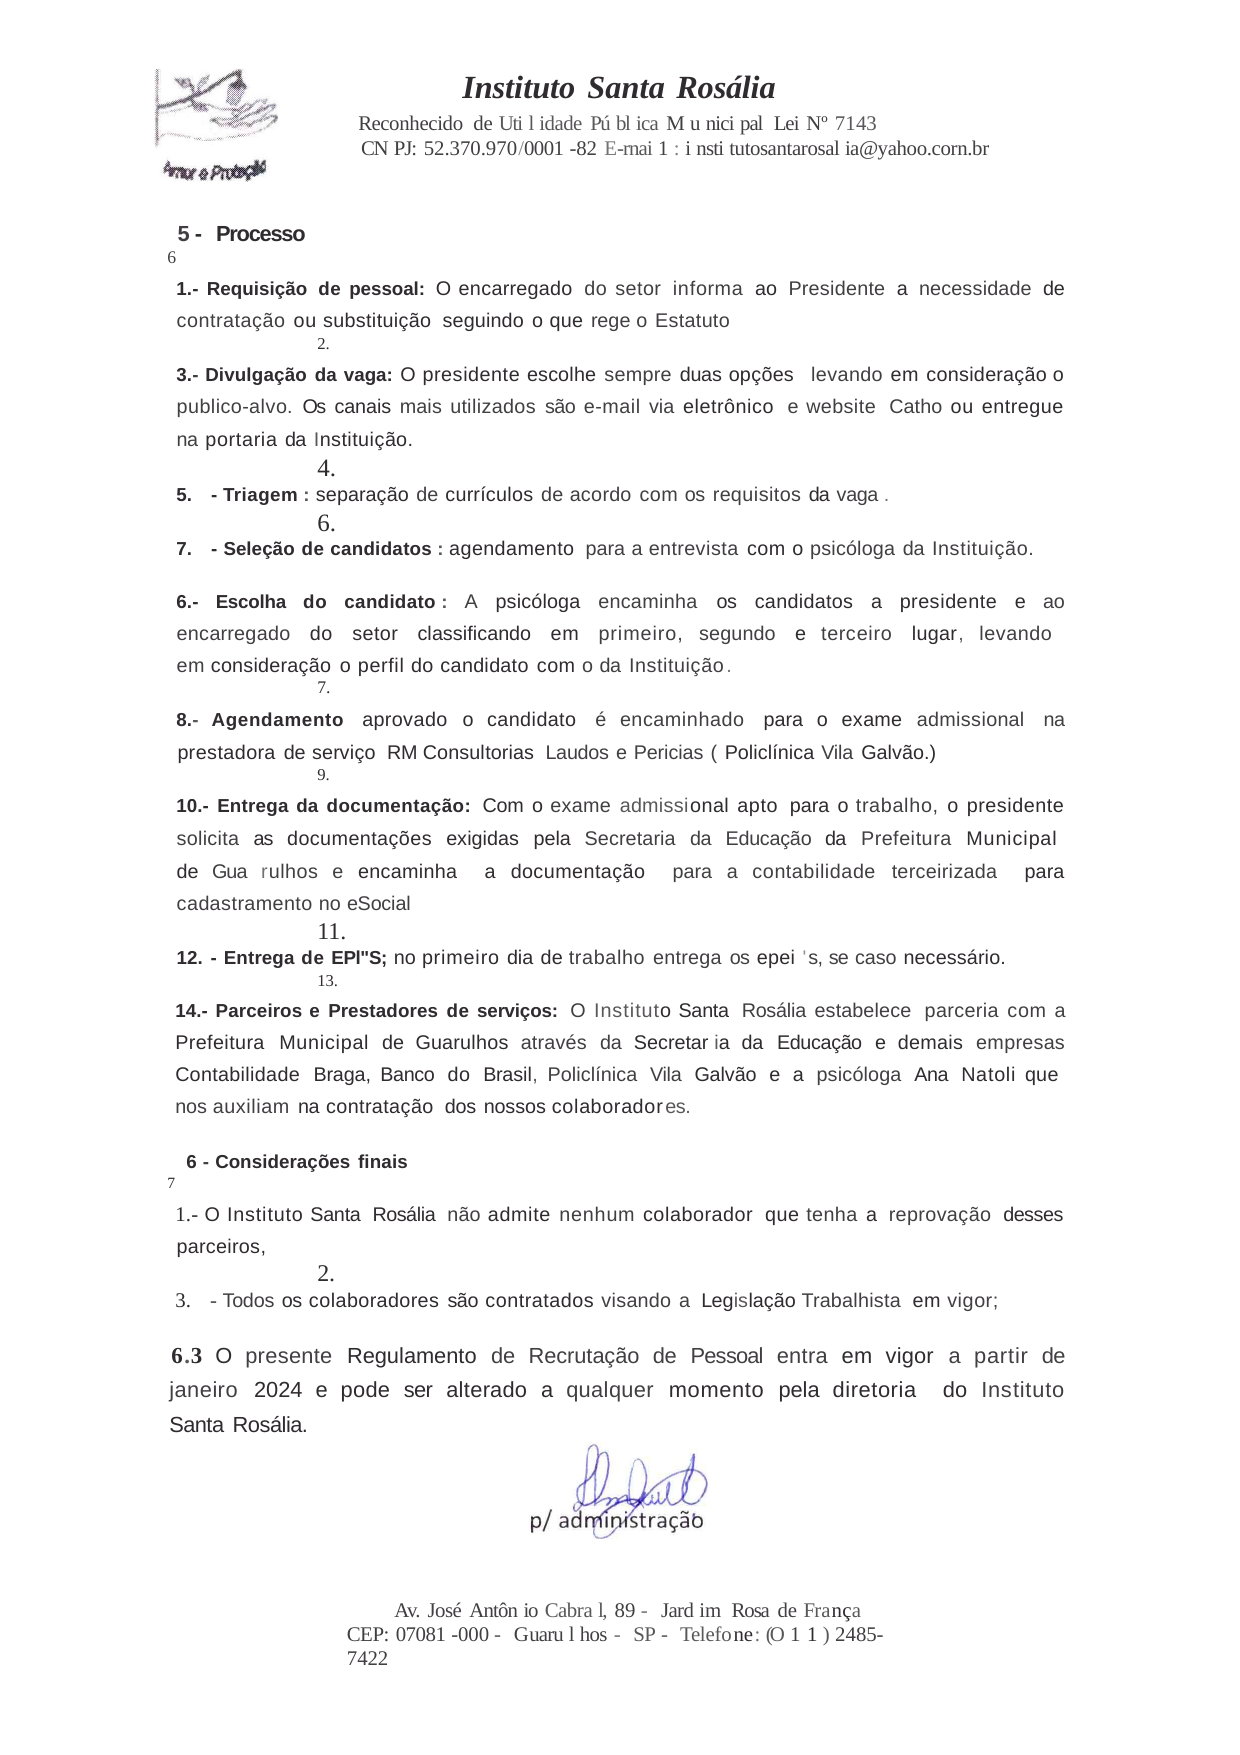

Instituto Santa Rosália
Reconhecido de Uti l idade Pú bl ica M u nici pal Lei Nº 7143
CN PJ: 52.370.970/0001 -82 E-rnai 1 : i nsti tutosantarosal ia@yahoo.corn.br
- Processo
- Requisição de pessoal: O encarregado do setor informa ao Presidente a necessidade de contratação ou substituição seguindo o que rege o Estatuto
- Divulgação da vaga: O presidente escolhe sempre duas opções levando em consideração o publico-alvo. Os canais mais utilizados são e-mail via eletrônico e website Catho ou entregue na portaria da Instituição.
- Triagem : separação de currículos de acordo com os requisitos da vaga .
- Seleção de candidatos : agendamento para a entrevista com o psicóloga da Instituição.
- Escolha do candidato : A psicóloga encaminha os candidatos a presidente e ao encarregado do setor classificando em primeiro, segundo e terceiro lugar, levando em consideração o perfil do candidato com o da Instituição.
- Agendamento aprovado o candidato é encaminhado para o exame admissional na prestadora de serviço RM Consultorias Laudos e Pericias ( Policlínica Vila Galvão.)
- Entrega da documentação: Com o exame admissional apto para o trabalho, o presidente solicita as documentações exigidas pela Secretaria da Educação da Prefeitura Municipal de Gua rulhos e encaminha a documentação para a contabilidade terceirizada para cadastramento no eSocial
- Entrega de EPl"S; no primeiro dia de trabalho entrega os epei 's, se caso necessário.
- Parceiros e Prestadores de serviços: O Instituto Santa Rosália estabelece parceria com a Prefeitura Municipal de Guarulhos através da Secretar ia da Educação e demais empresas Contabilidade Braga, Banco do Brasil, Policlínica Vila Galvão e a psicóloga Ana Natoli que nos auxiliam na contratação dos nossos colaboradores.
- Considerações finais
- O Instituto Santa Rosália não admite nenhum colaborador que tenha a reprovação desses parceiros,
- Todos os colaboradores são contratados visando a Legislação Trabalhista em vigor;
6.3 O presente Regulamento de Recrutação de Pessoal entra em vigor a partir de janeiro 2024 e pode ser alterado a qualquer momento pela diretoria do Instituto Santa Rosália.
Av. José Antôn io Cabra l, 89 - Jard im Rosa de França CEP: 07081 -000 - Guaru l hos - SP - Telefone: (O 1 1 ) 2485-7422